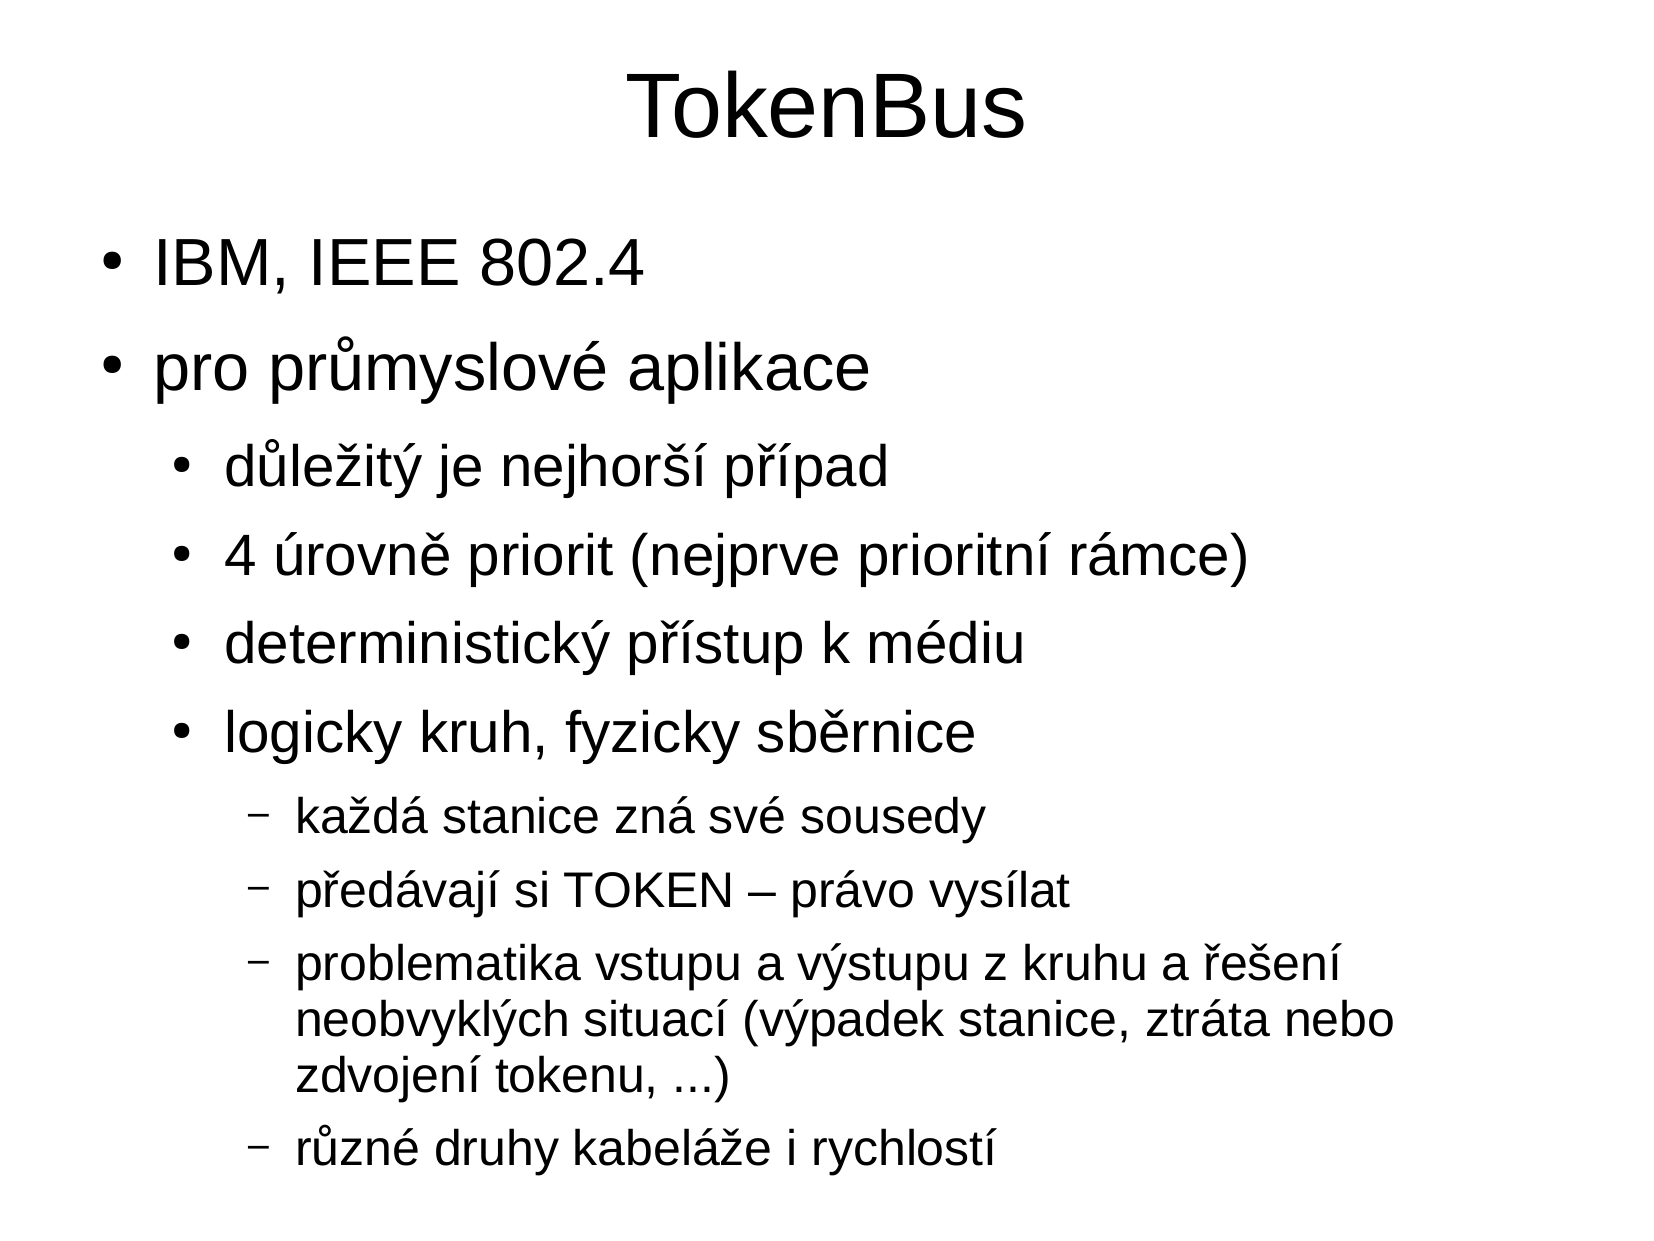

# TokenBus
IBM, IEEE 802.4
pro průmyslové aplikace
důležitý je nejhorší případ
4 úrovně priorit (nejprve prioritní rámce)
deterministický přístup k médiu
logicky kruh, fyzicky sběrnice
každá stanice zná své sousedy
předávají si TOKEN – právo vysílat
problematika vstupu a výstupu z kruhu a řešení neobvyklých situací (výpadek stanice, ztráta nebo zdvojení tokenu, ...)
různé druhy kabeláže i rychlostí